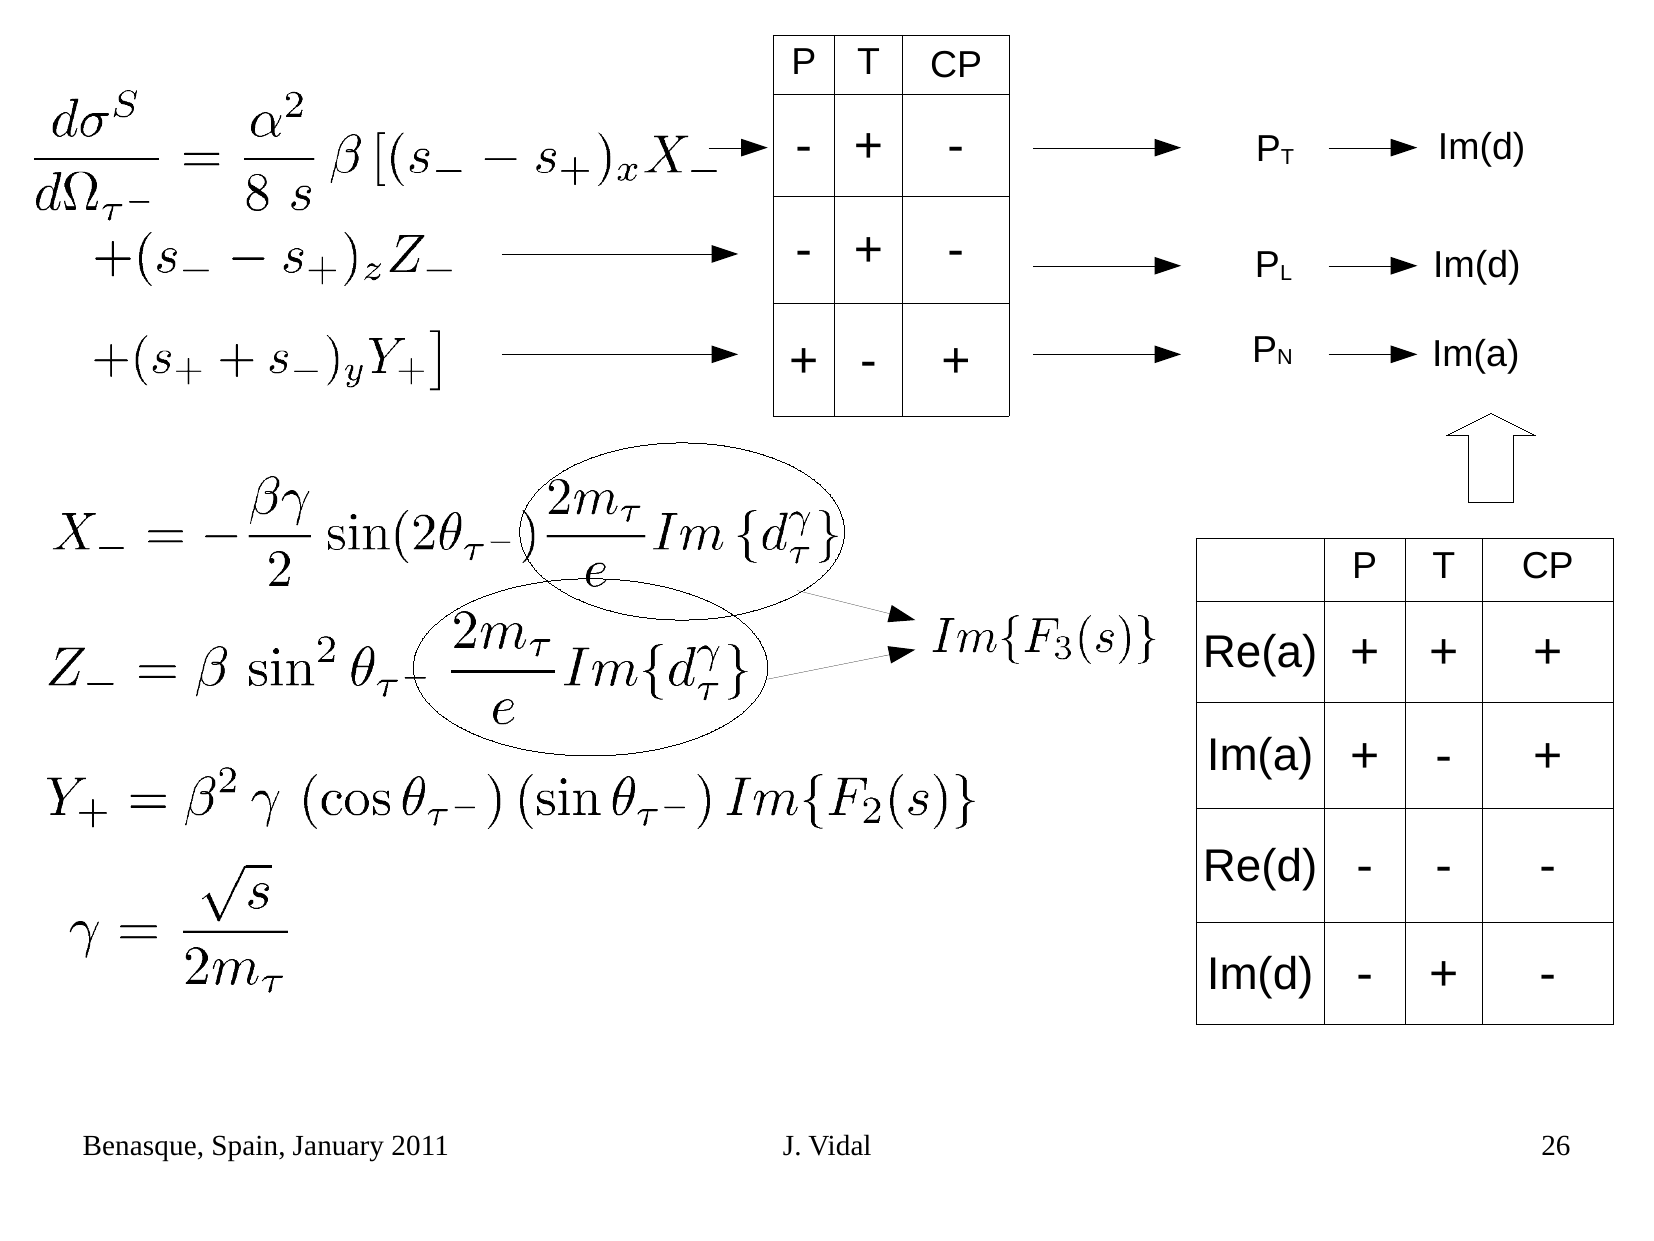

| P | T | CP |
| --- | --- | --- |
| - | + | - |
| - | + | - |
| + | - | + |
Im(d)
PT
PL
Im(d)
PN
Im(a)
| | P | T | CP |
| --- | --- | --- | --- |
| Re(a) | + | + | + |
| Im(a) | + | - | + |
| Re(d) | - | - | - |
| Im(d) | - | + | - |
Benasque, Spain, January 2011
J. Vidal
26